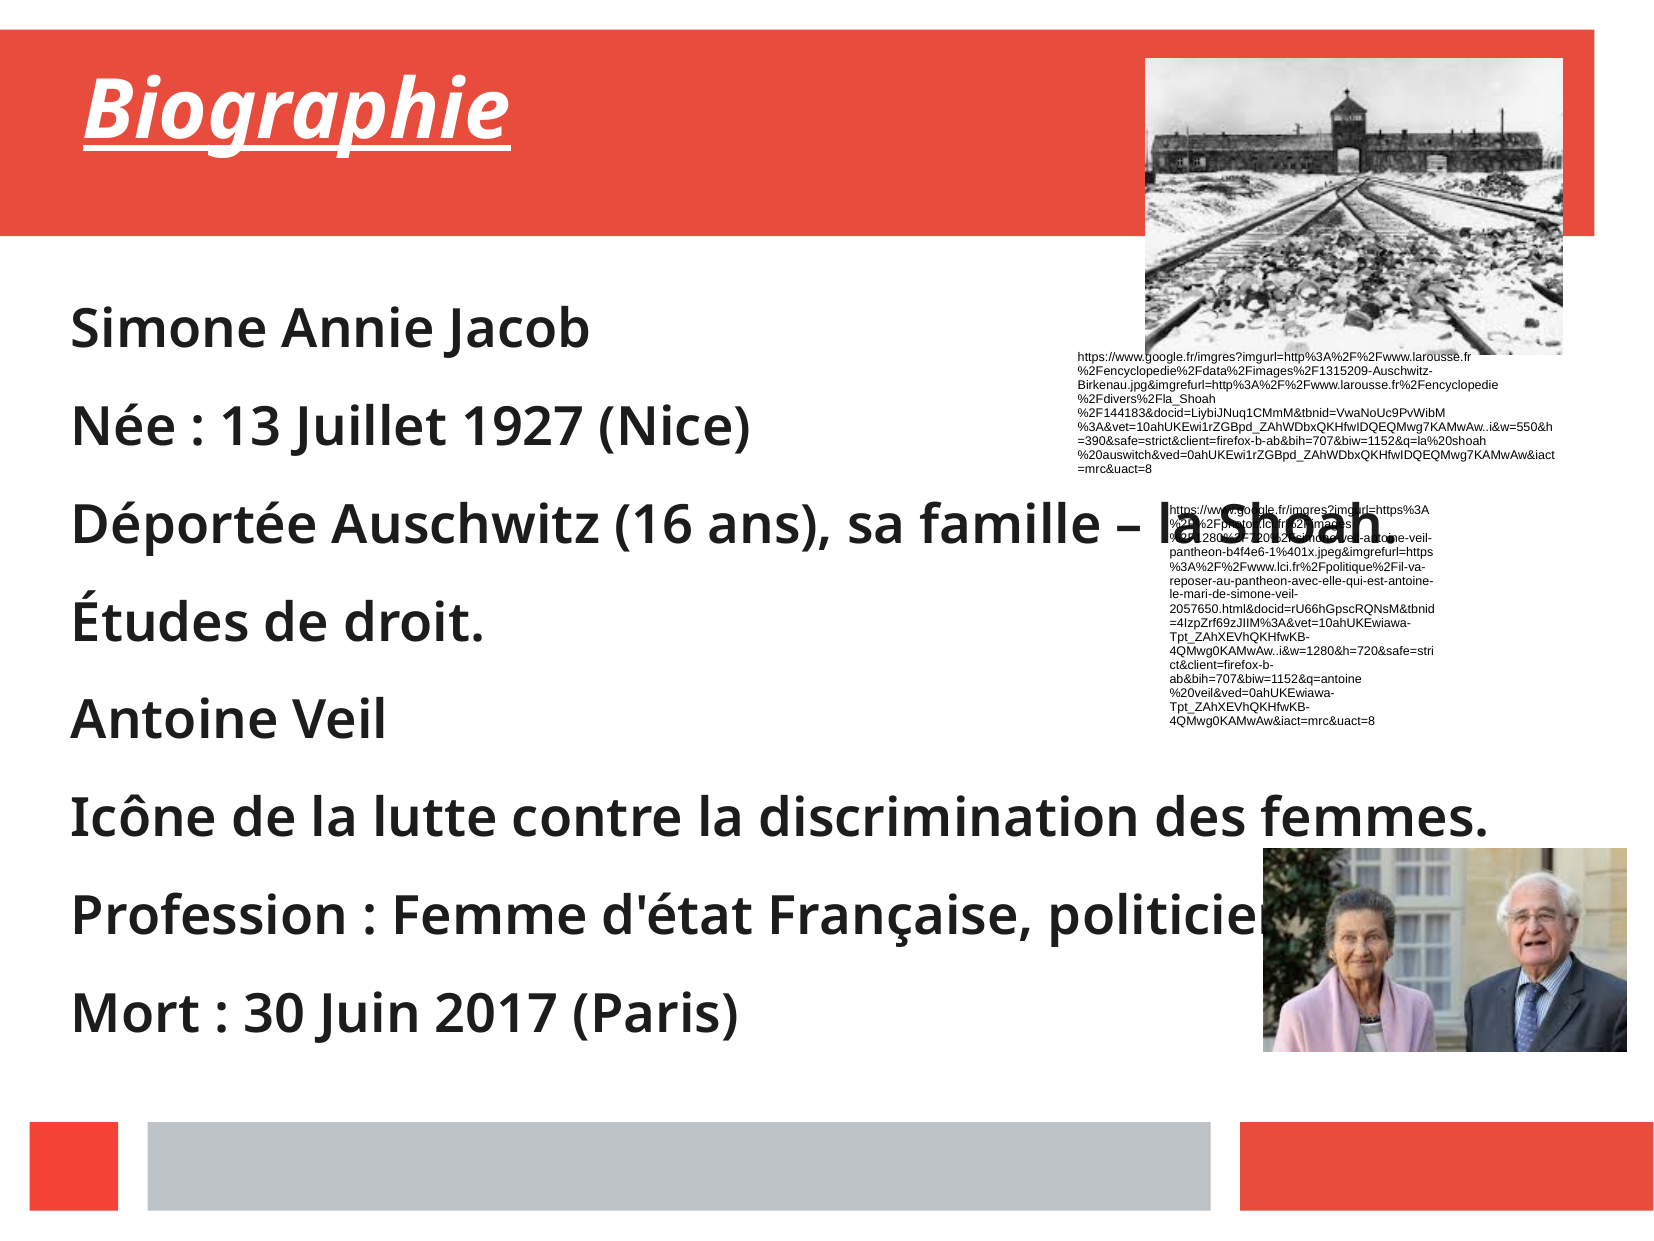

# Biographie
Simone Annie Jacob
Née : 13 Juillet 1927 (Nice)
Déportée Auschwitz (16 ans), sa famille – la Shoah.
Études de droit.
Antoine Veil
Icône de la lutte contre la discrimination des femmes.
Profession : Femme d'état Française, politicienne.
Mort : 30 Juin 2017 (Paris)
https://www.google.fr/imgres?imgurl=http%3A%2F%2Fwww.larousse.fr%2Fencyclopedie%2Fdata%2Fimages%2F1315209-Auschwitz-Birkenau.jpg&imgrefurl=http%3A%2F%2Fwww.larousse.fr%2Fencyclopedie%2Fdivers%2Fla_Shoah%2F144183&docid=LiybiJNuq1CMmM&tbnid=VwaNoUc9PvWibM%3A&vet=10ahUKEwi1rZGBpd_ZAhWDbxQKHfwIDQEQMwg7KAMwAw..i&w=550&h=390&safe=strict&client=firefox-b-ab&bih=707&biw=1152&q=la%20shoah%20auswitch&ved=0ahUKEwi1rZGBpd_ZAhWDbxQKHfwIDQEQMwg7KAMwAw&iact=mrc&uact=8
https://www.google.fr/imgres?imgurl=https%3A%2F%2Fphotos.lci.fr%2Fimages%2F1280%2F720%2Fsimone-veil-antoine-veil-pantheon-b4f4e6-1%401x.jpeg&imgrefurl=https%3A%2F%2Fwww.lci.fr%2Fpolitique%2Fil-va-reposer-au-pantheon-avec-elle-qui-est-antoine-le-mari-de-simone-veil-2057650.html&docid=rU66hGpscRQNsM&tbnid=4IzpZrf69zJIIM%3A&vet=10ahUKEwiawa-Tpt_ZAhXEVhQKHfwKB-4QMwg0KAMwAw..i&w=1280&h=720&safe=strict&client=firefox-b-ab&bih=707&biw=1152&q=antoine%20veil&ved=0ahUKEwiawa-Tpt_ZAhXEVhQKHfwKB-4QMwg0KAMwAw&iact=mrc&uact=8